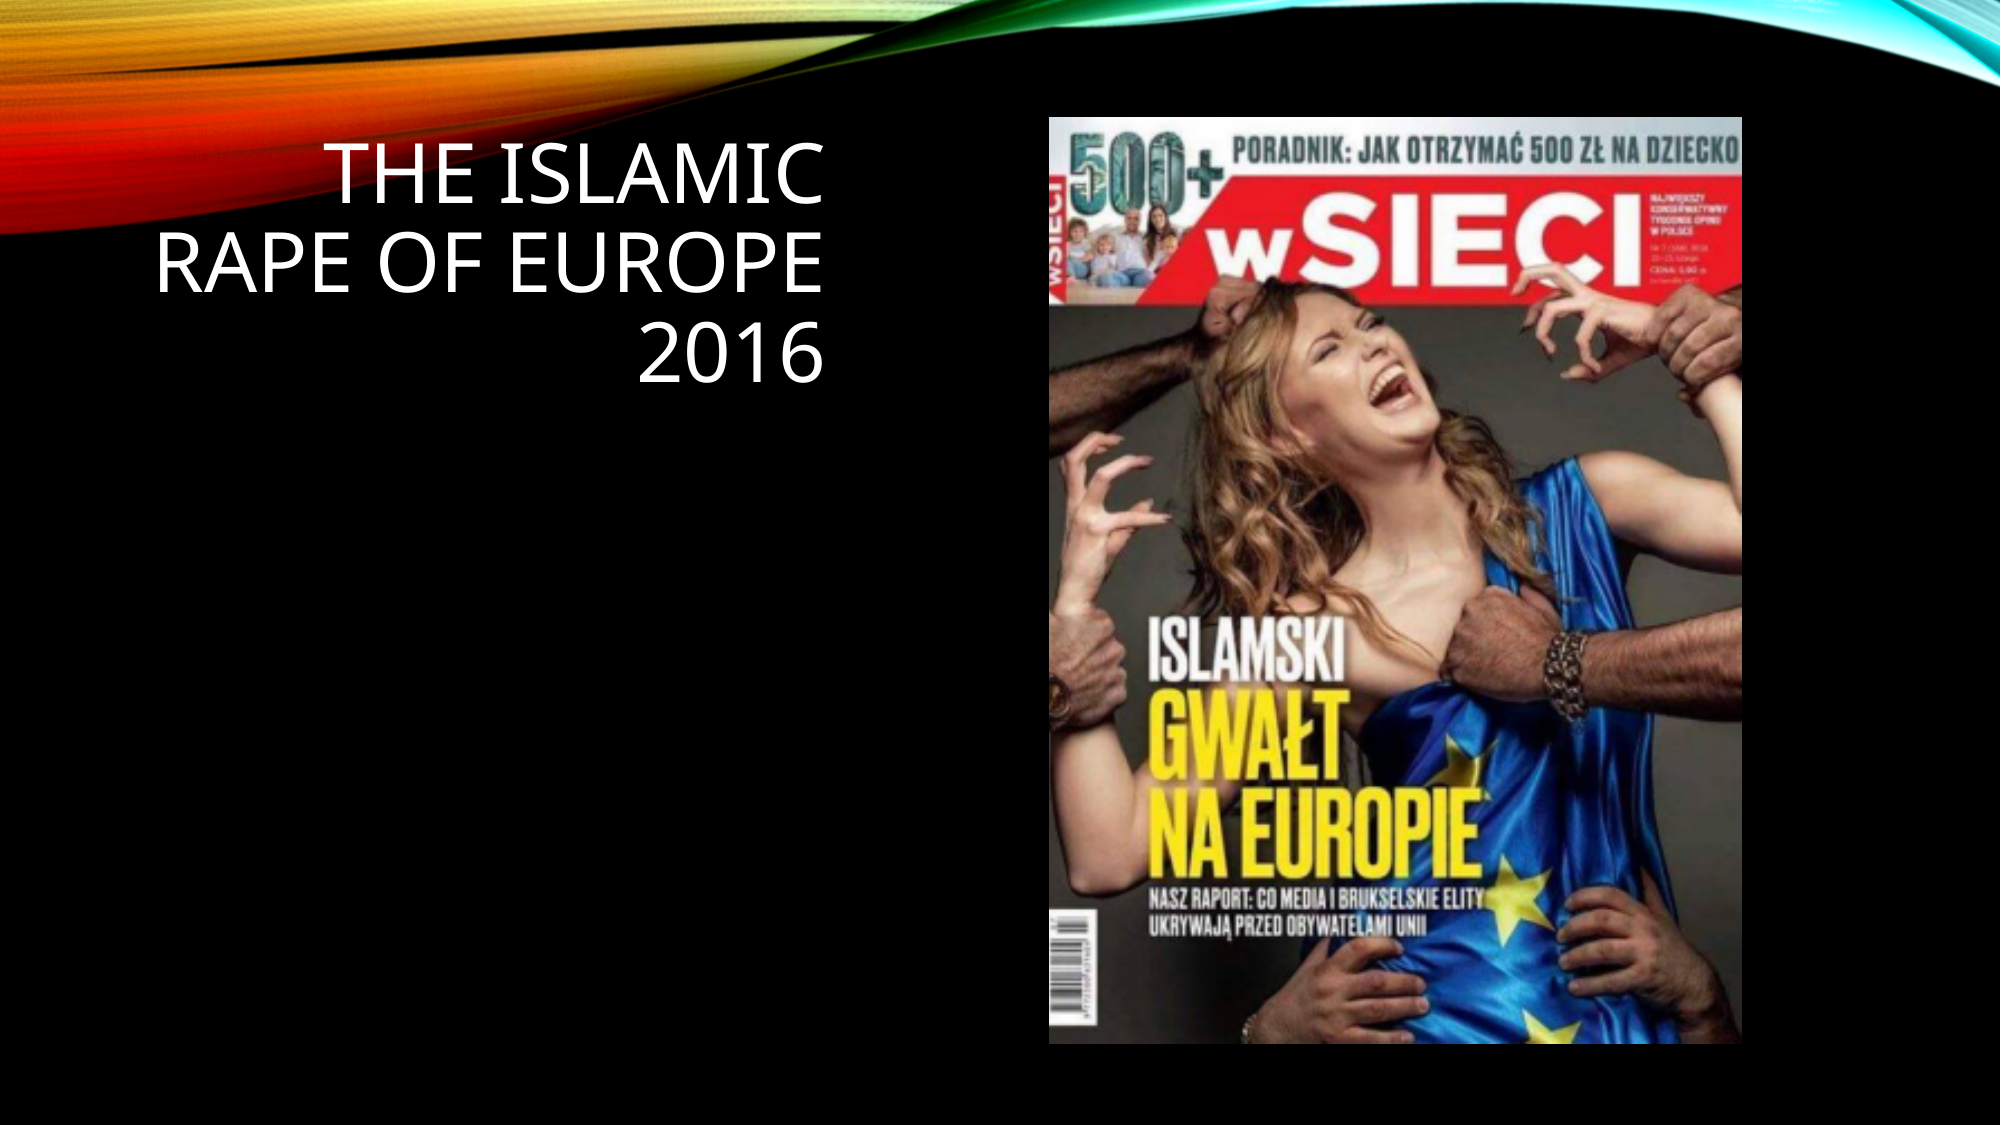

# The Islamic rape of Europe 2016